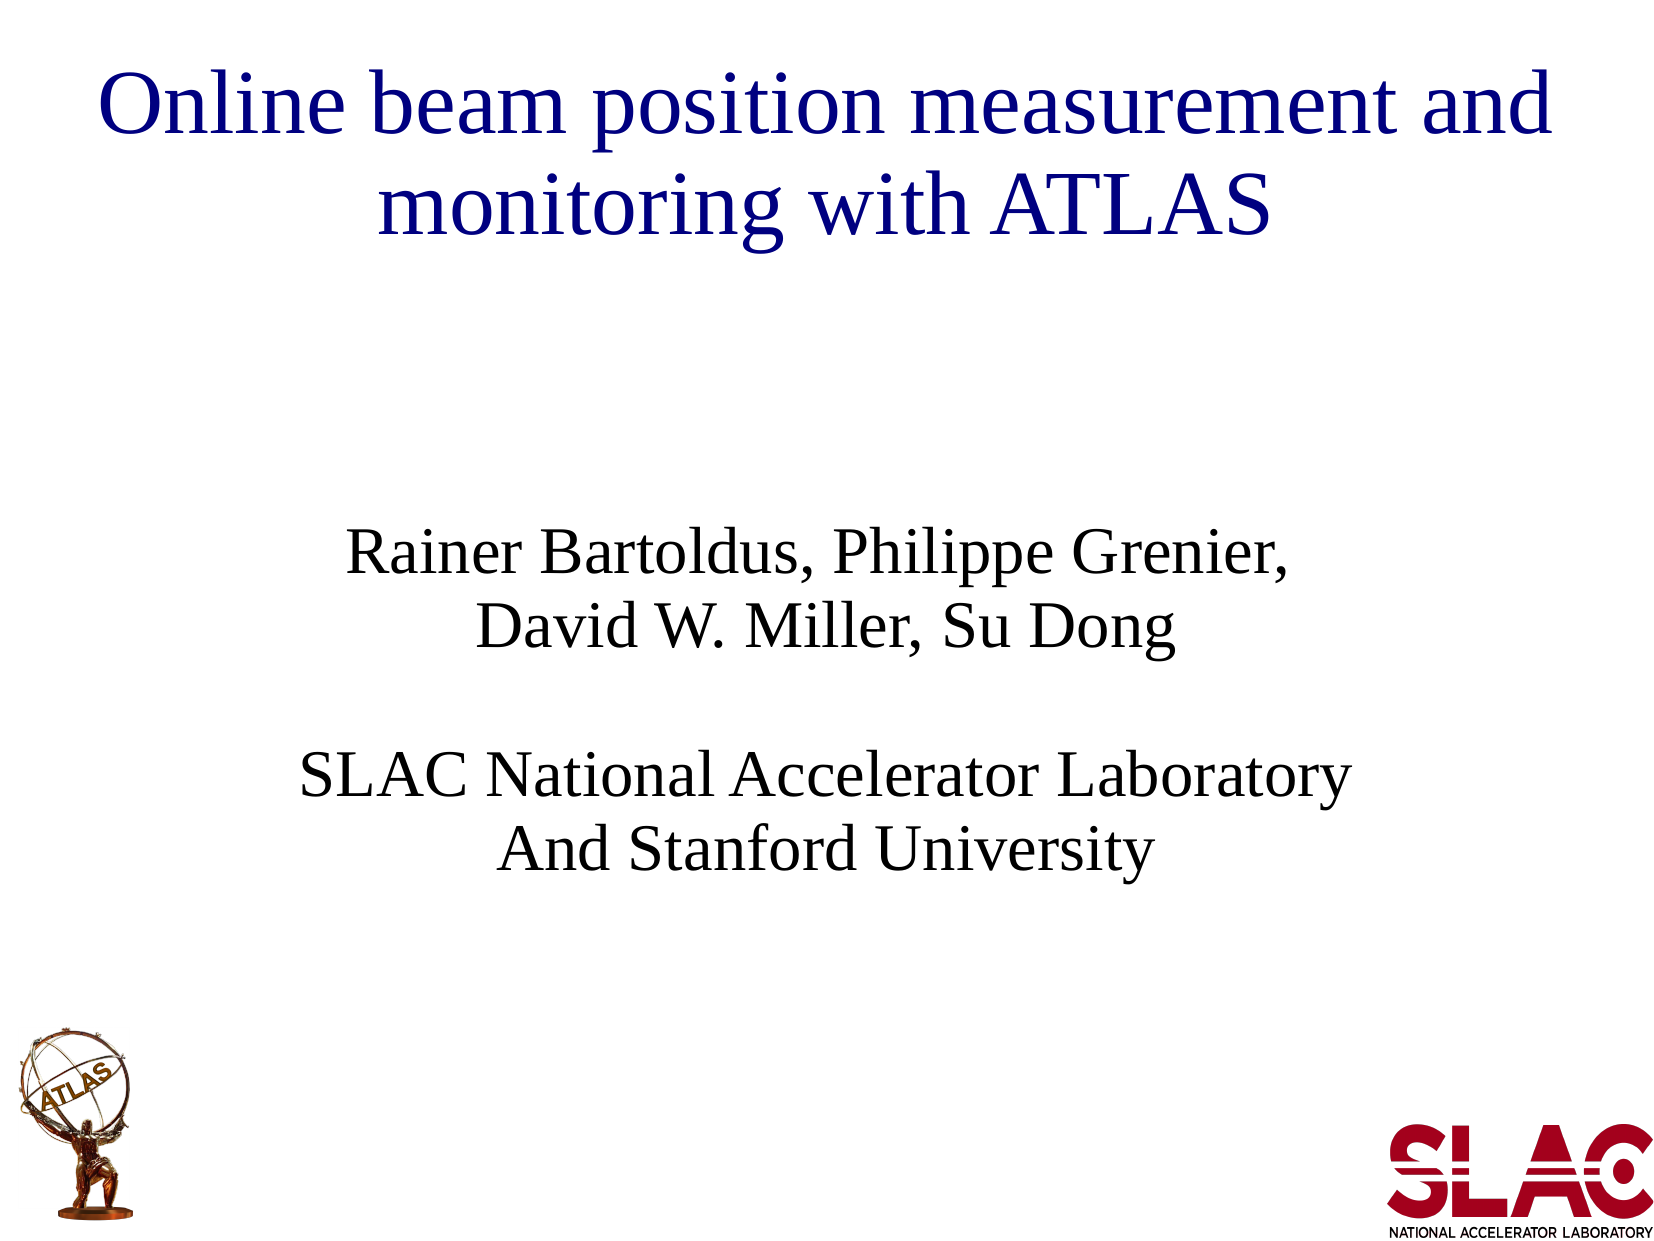

# Online beam position measurement and monitoring with ATLAS
Rainer Bartoldus, Philippe Grenier,
David W. Miller, Su Dong
SLAC National Accelerator Laboratory
And Stanford University